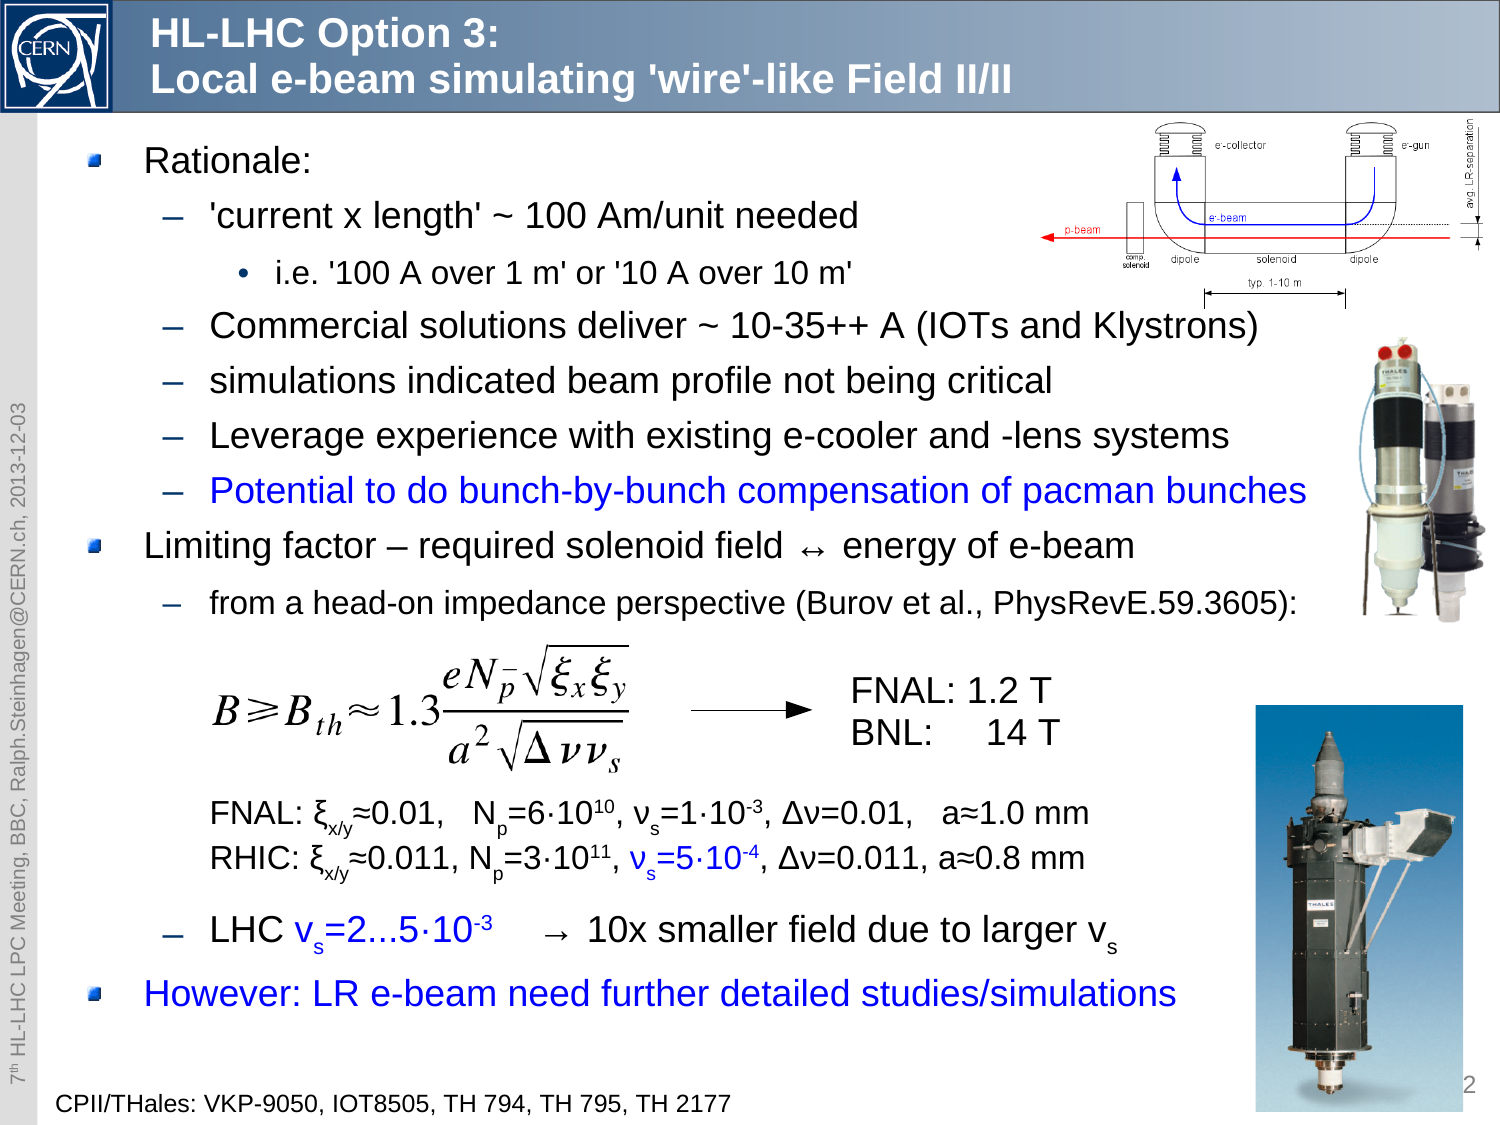

# HL-LHC Option 3: Local e-beam simulating 'wire'-like Field II/II
Rationale:
'current x length' ~ 100 Am/unit needed
i.e. '100 A over 1 m' or '10 A over 10 m'
Commercial solutions deliver ~ 10-35++ A (IOTs and Klystrons)
simulations indicated beam profile not being critical
Leverage experience with existing e-cooler and -lens systems
Potential to do bunch-by-bunch compensation of pacman bunches
Limiting factor – required solenoid field ↔ energy of e-beam
from a head-on impedance perspective (Burov et al., PhysRevE.59.3605):
LHC vs=2...5·10-3	→ 10x smaller field due to larger vs
However: LR e-beam need further detailed studies/simulations
FNAL: 1.2 T
BNL: 14 T
FNAL: ξx/y≈0.01, Np=6·1010, νs=1·10-3, Δν=0.01, a≈1.0 mm
RHIC: ξx/y≈0.011, Np=3·1011, νs=5·10-4, Δν=0.011, a≈0.8 mm
CPII/THales: VKP-9050, IOT8505, TH 794, TH 795, TH 2177